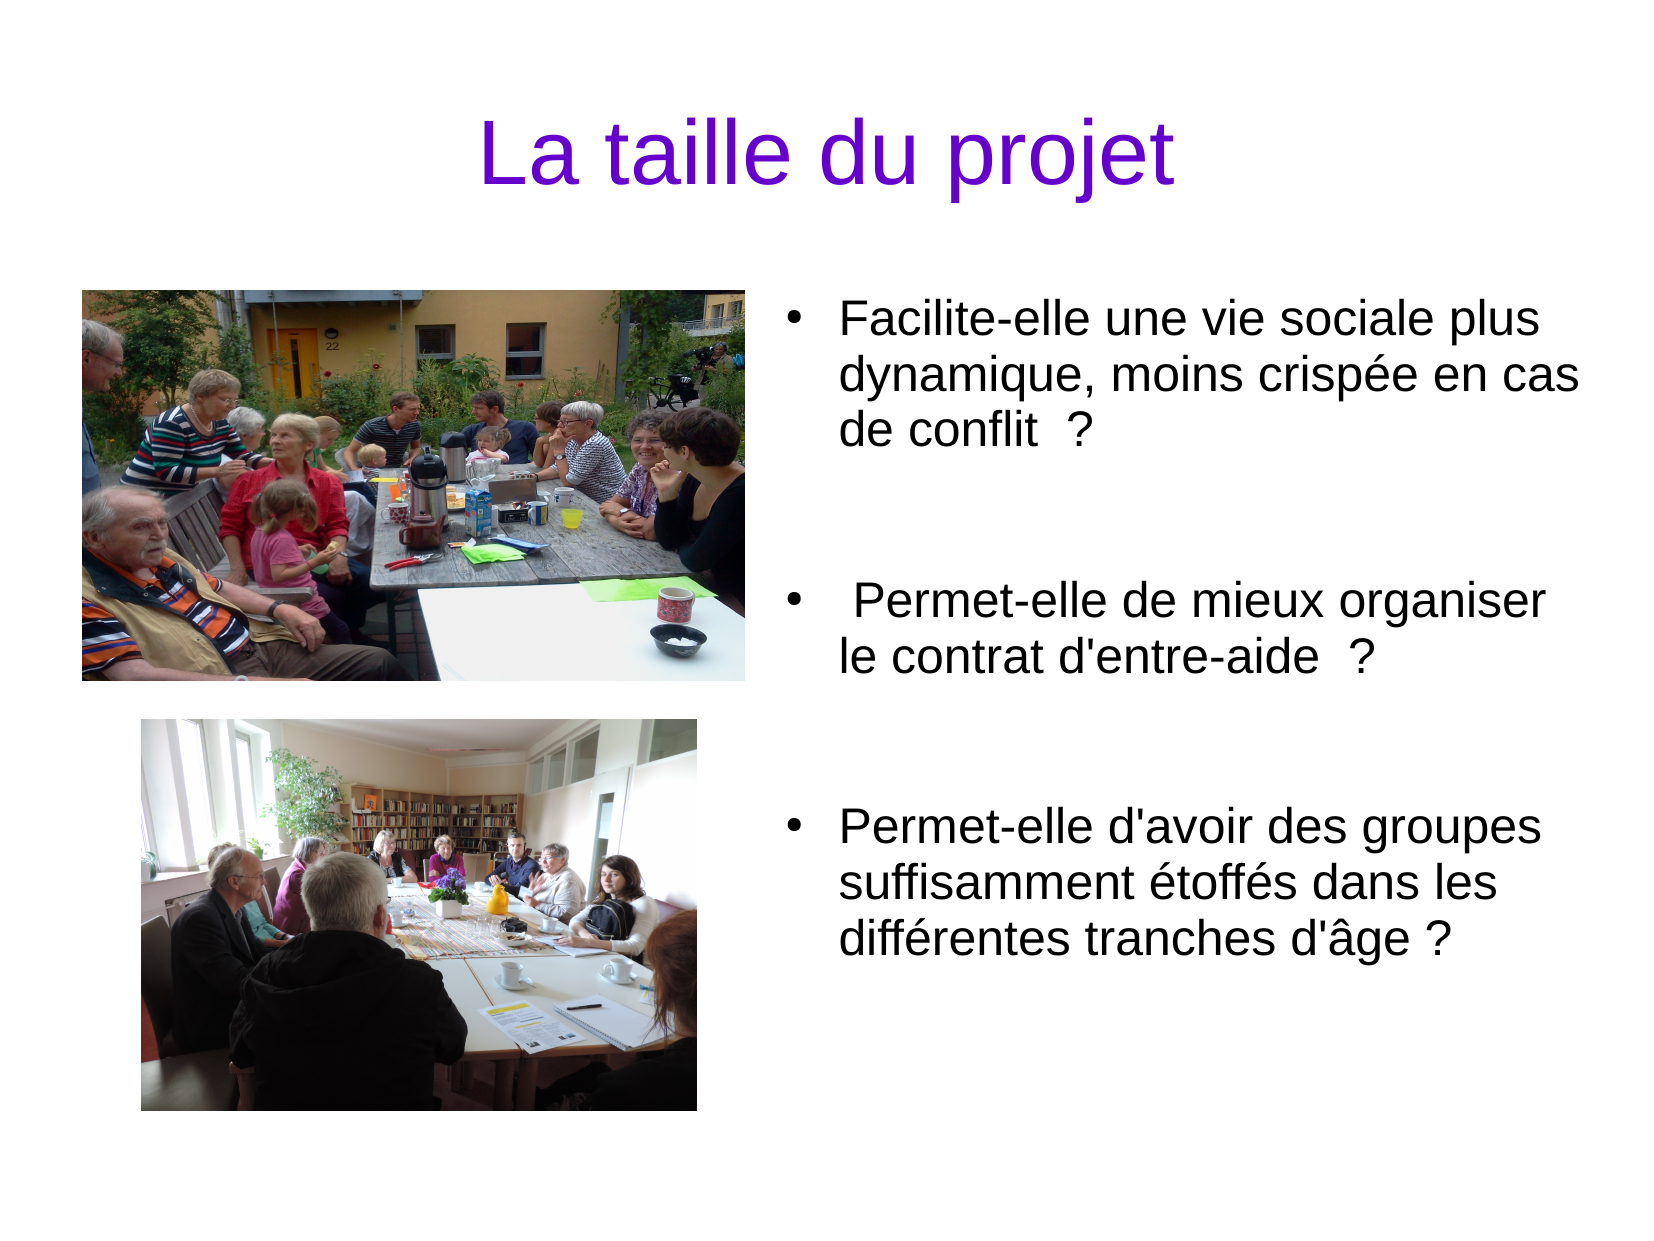

# La taille du projet
Facilite-elle une vie sociale plus dynamique, moins crispée en cas de conflit  ?
 Permet-elle de mieux organiser le contrat d'entre-aide  ?
Permet-elle d'avoir des groupes suffisamment étoffés dans les différentes tranches d'âge ?